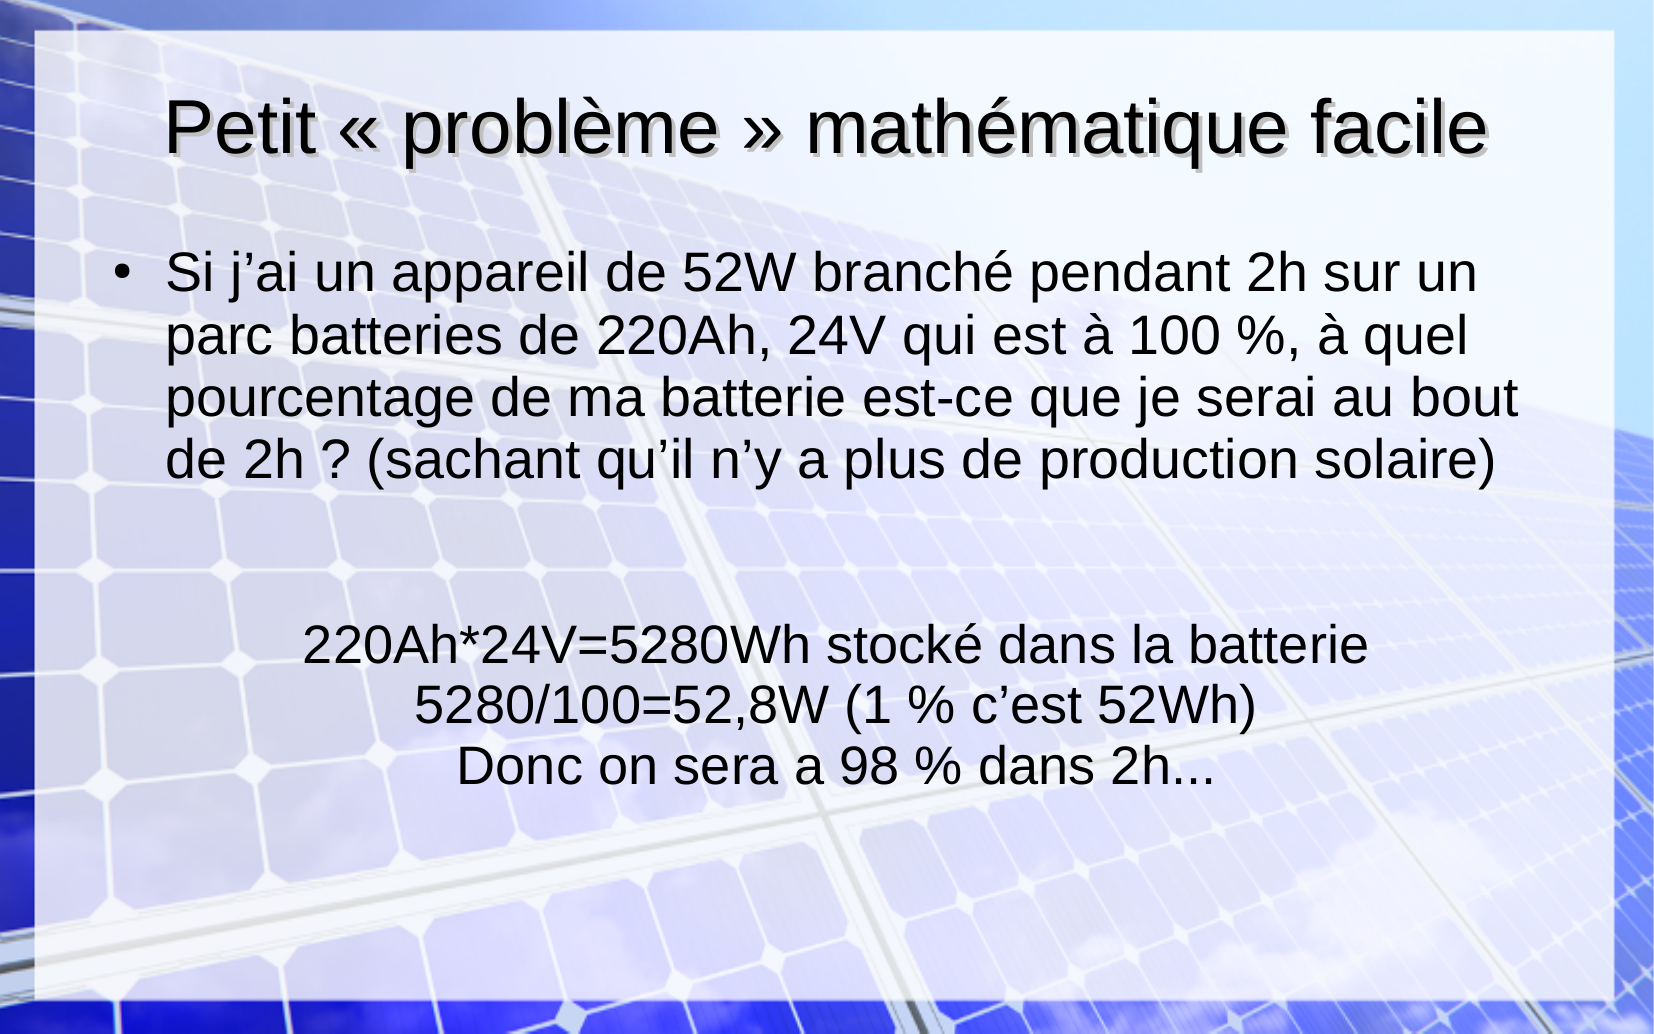

# Petit « problème » mathématique facile
Si j’ai un appareil de 52W branché pendant 2h sur un parc batteries de 220Ah, 24V qui est à 100 %, à quel pourcentage de ma batterie est-ce que je serai au bout de 2h ? (sachant qu’il n’y a plus de production solaire)
220Ah*24V=5280Wh stocké dans la batterie
5280/100=52,8W (1 % c’est 52Wh)
Donc on sera a 98 % dans 2h...